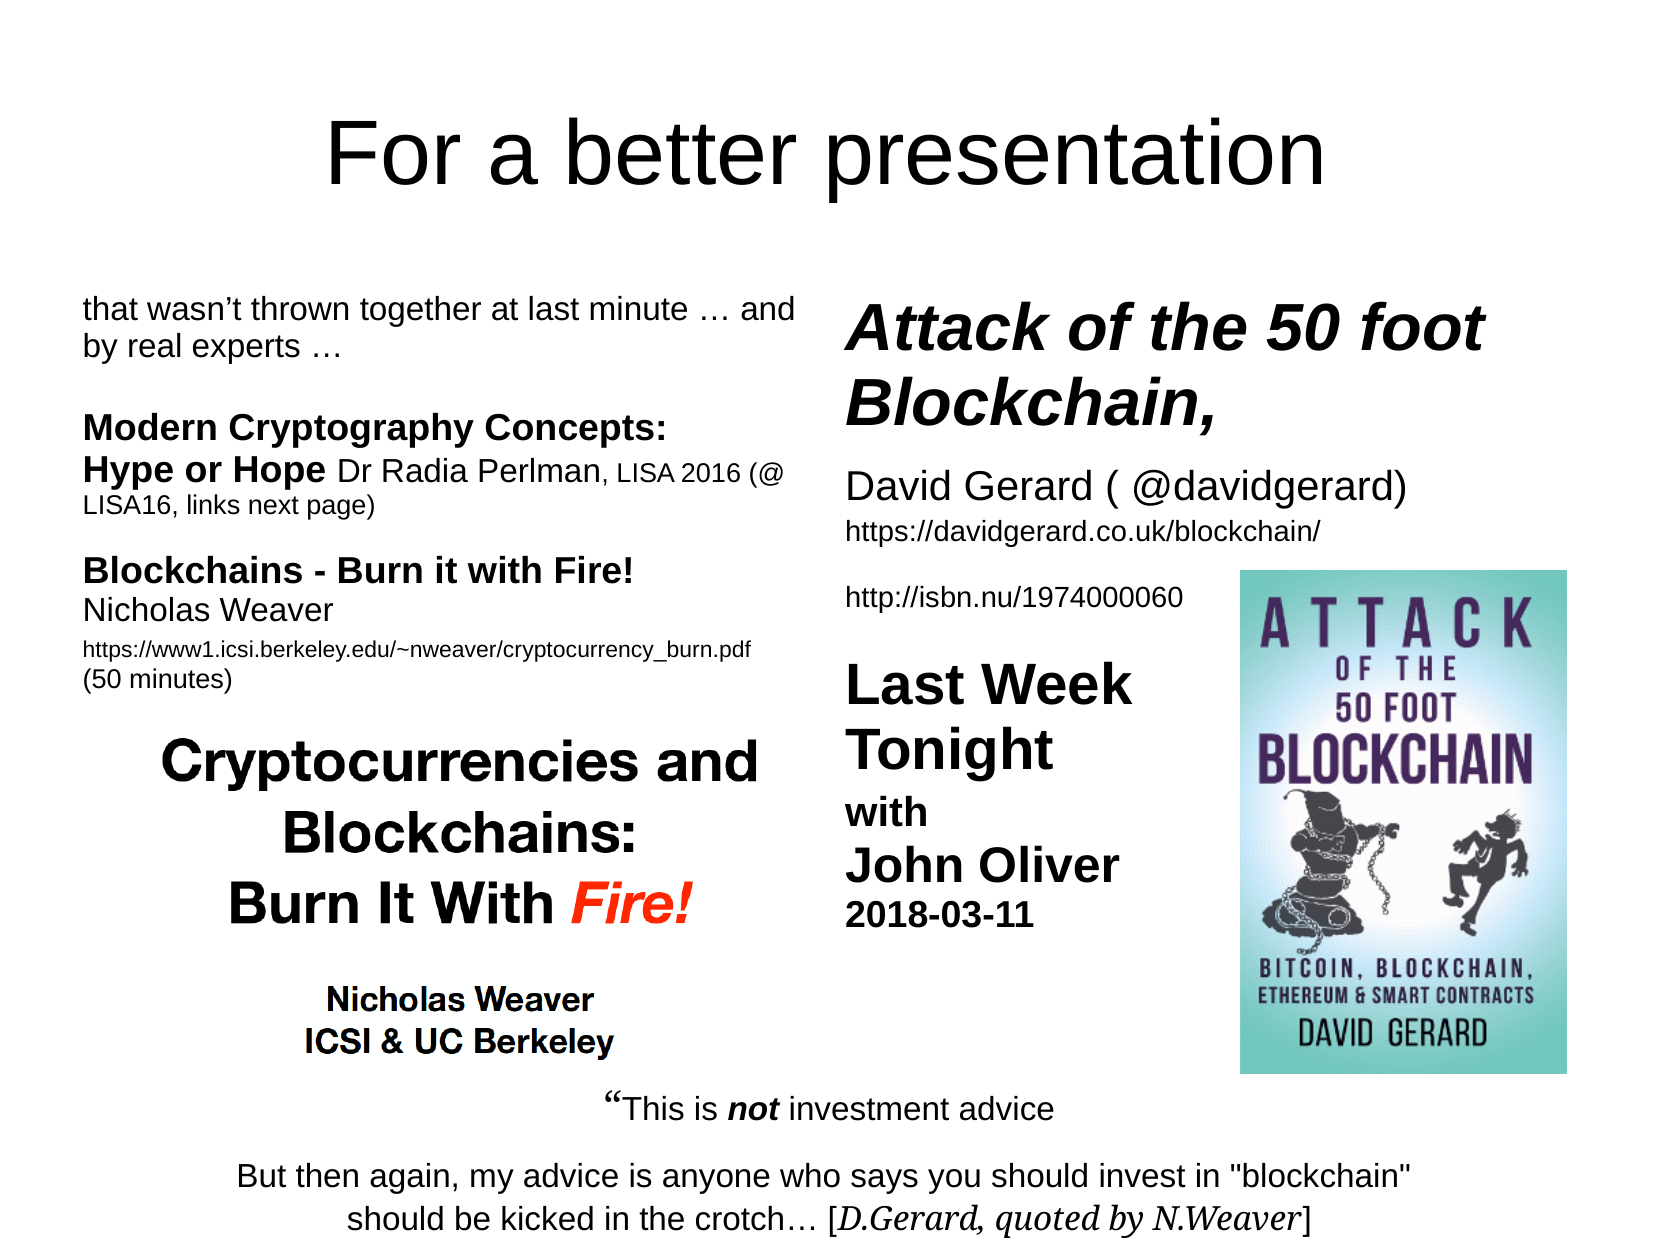

# For a better presentation
that wasn’t thrown together at last minute … and by real experts …
Modern Cryptography Concepts:
Hype or Hope Dr Radia Perlman, LISA 2016 (@ LISA16, links next page)
Blockchains - Burn it with Fire!
Nicholas Weaver
https://www1.icsi.berkeley.edu/~nweaver/cryptocurrency_burn.pdf
(50 minutes)
Attack of the 50 foot Blockchain,
David Gerard ( @davidgerard) https://davidgerard.co.uk/blockchain/ http://isbn.nu/1974000060
Last Week
Tonight
with
John Oliver
2018-03-11
“This is not investment advice
But then again, my advice is anyone who says you should invest in "blockchain"
should be kicked in the crotch… [D.Gerard, quoted by N.Weaver]